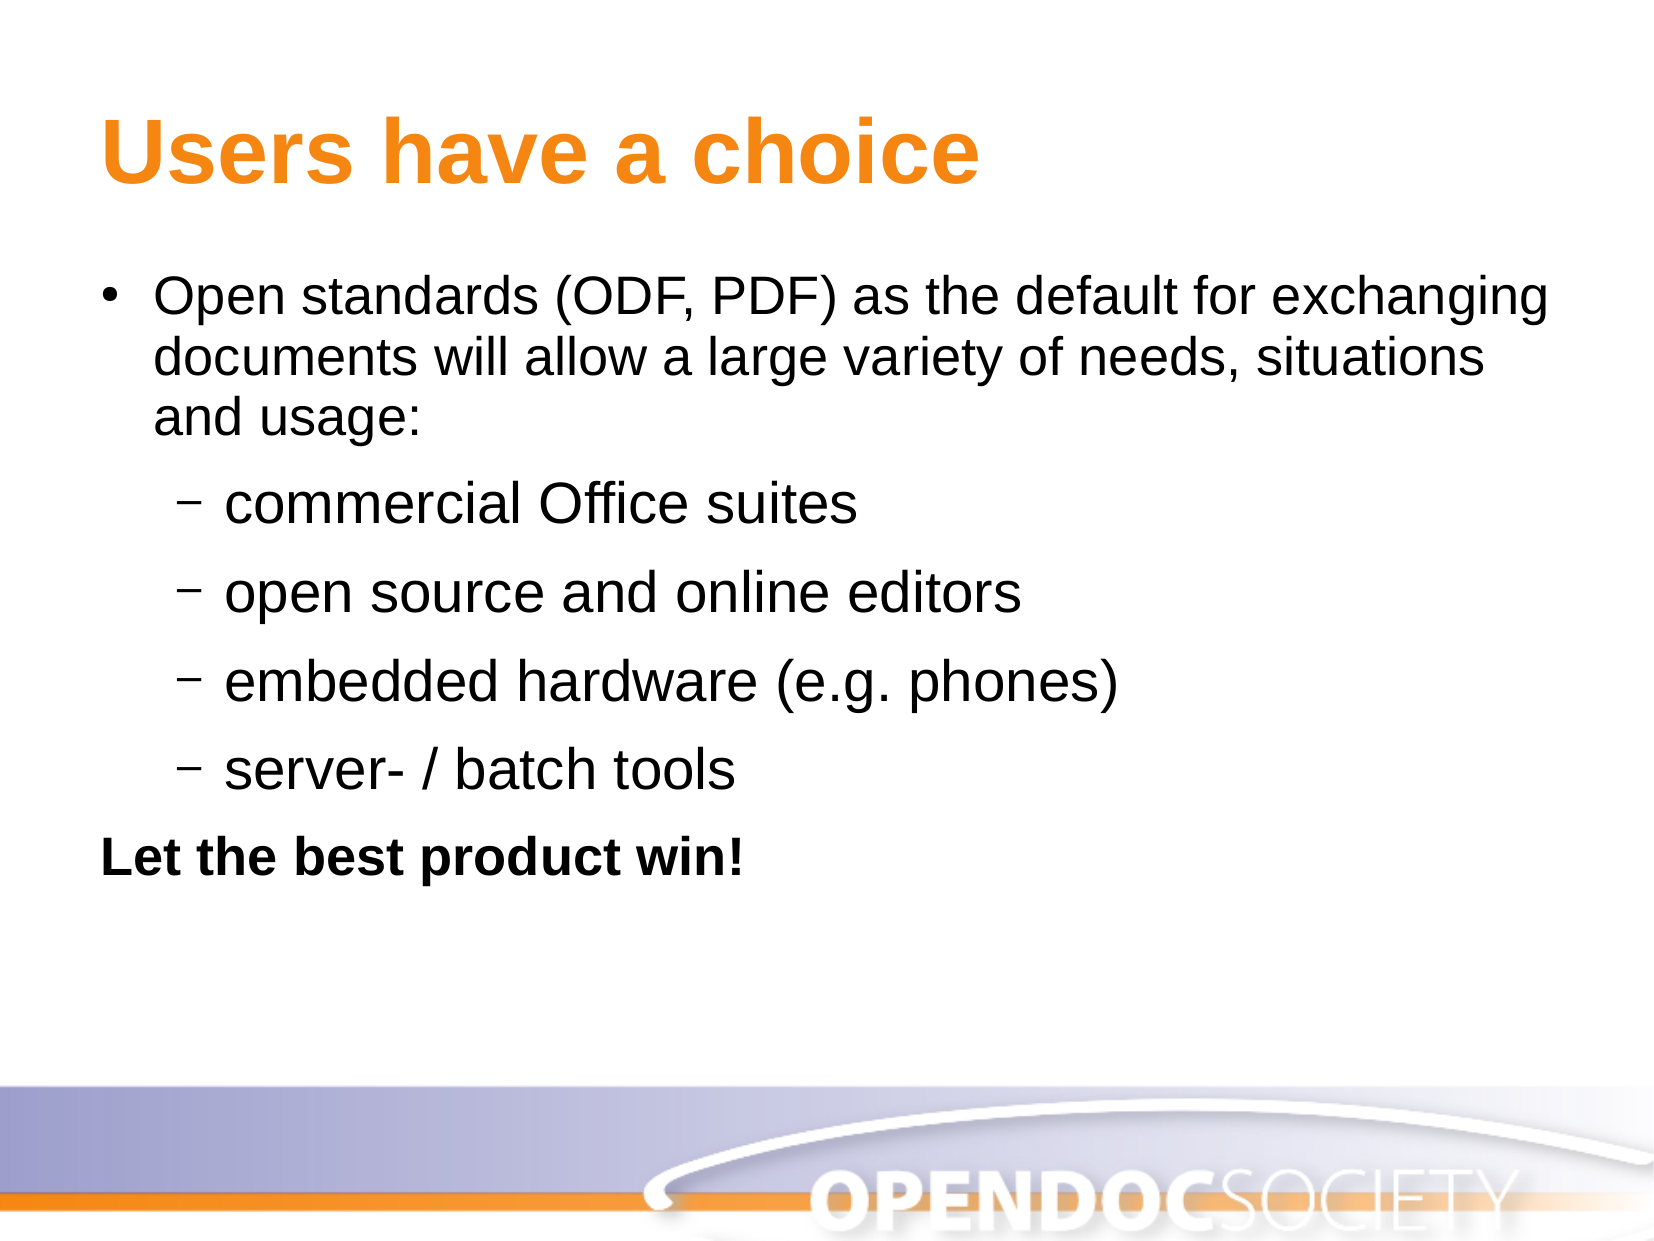

# Users have a choice
Open standards (ODF, PDF) as the default for exchanging documents will allow a large variety of needs, situations and usage:
commercial Office suites
open source and online editors
embedded hardware (e.g. phones)
server- / batch tools
Let the best product win!